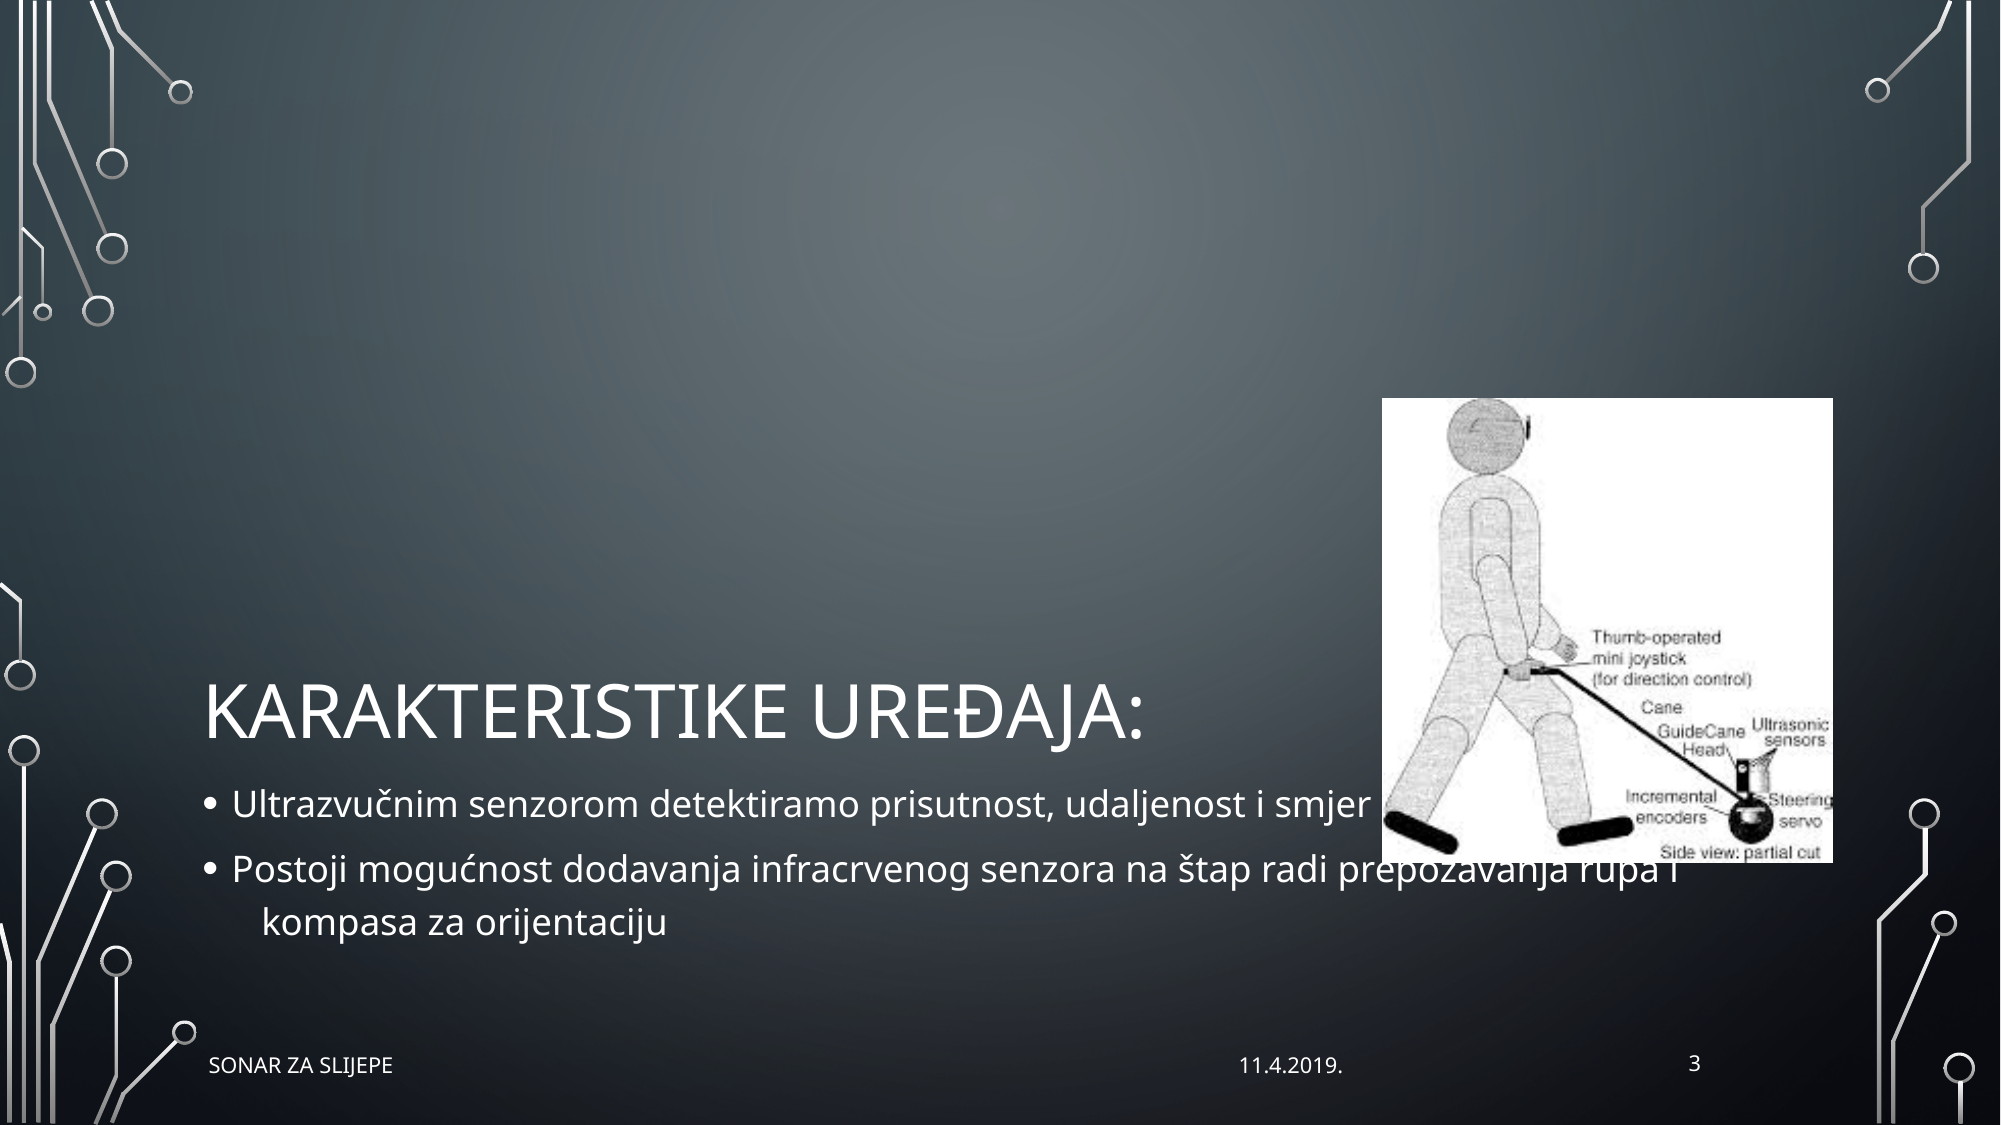

Karakteristike uređaja:
# Ultrazvučnim senzorom detektiramo prisutnost, udaljenost i smjer prepreka
Postoji mogućnost dodavanja infracrvenog senzora na štap radi prepozavanja rupa i kompasa za orijentaciju
Sonar za slijepe
11.4.2019.